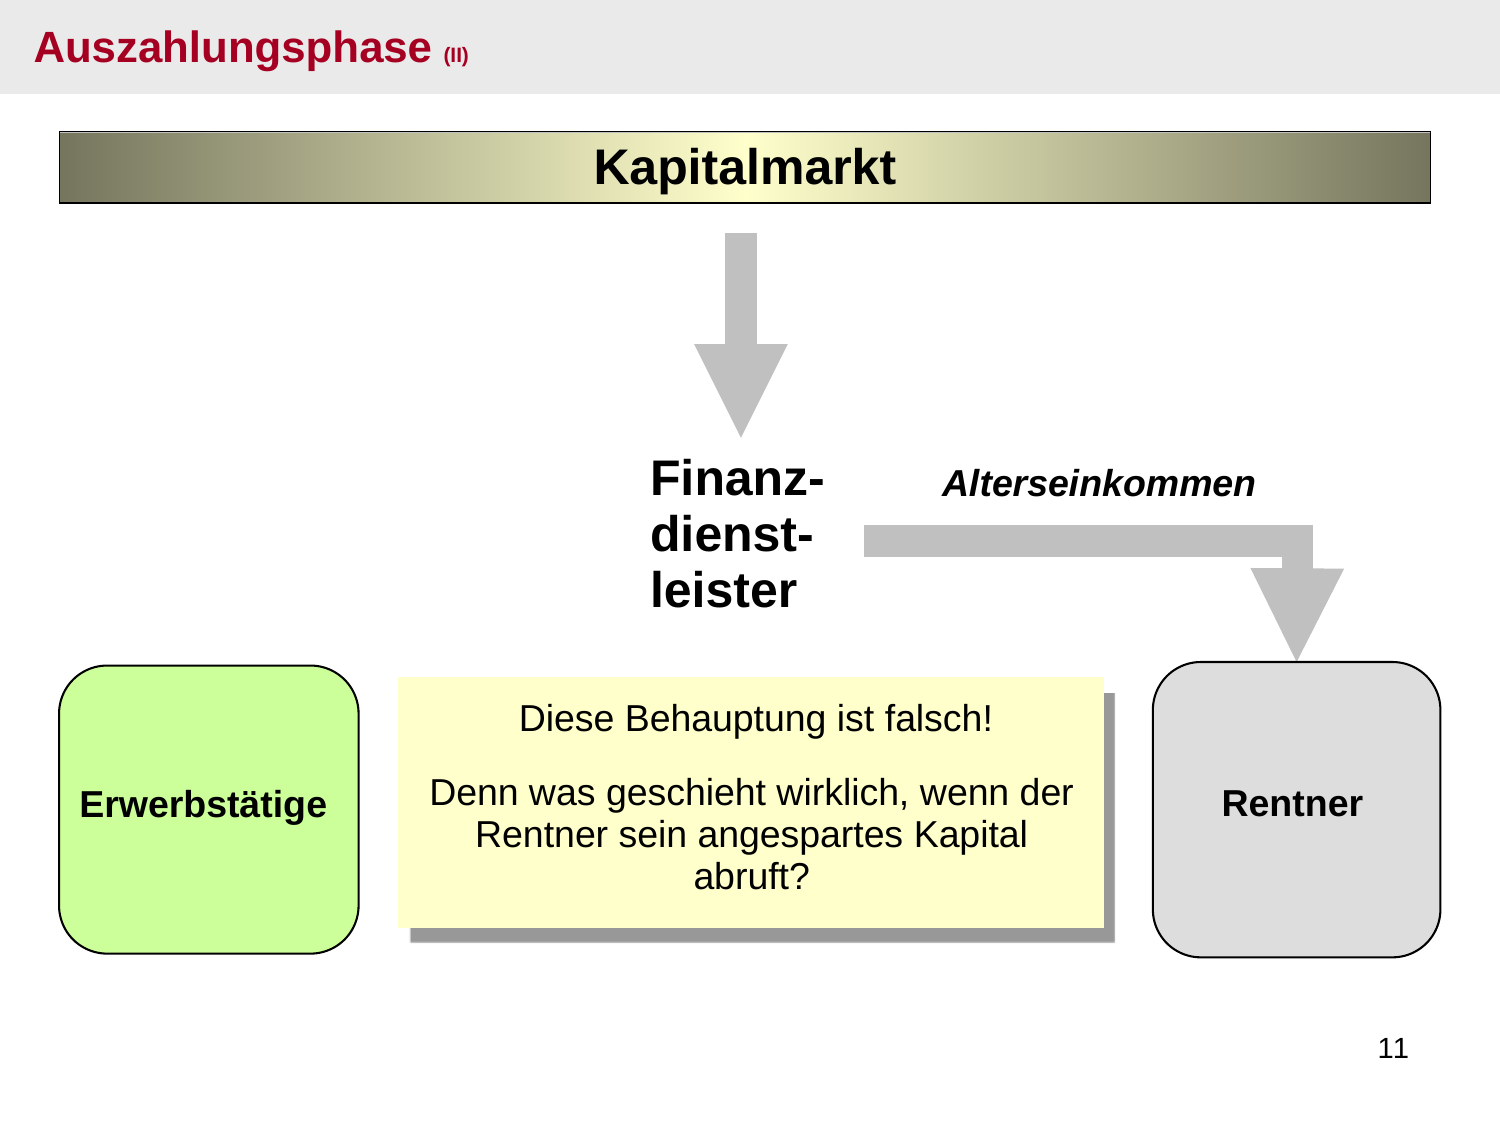

Auszahlungsphase (II)
Kapitalmarkt
Finanz-
dienst-
leister
Alterseinkommen
 Rentner
Erwerbstätige
Diese Behauptung ist falsch!
Denn was geschieht wirklich, wenn der Rentner sein angespartes Kapital abruft?
11